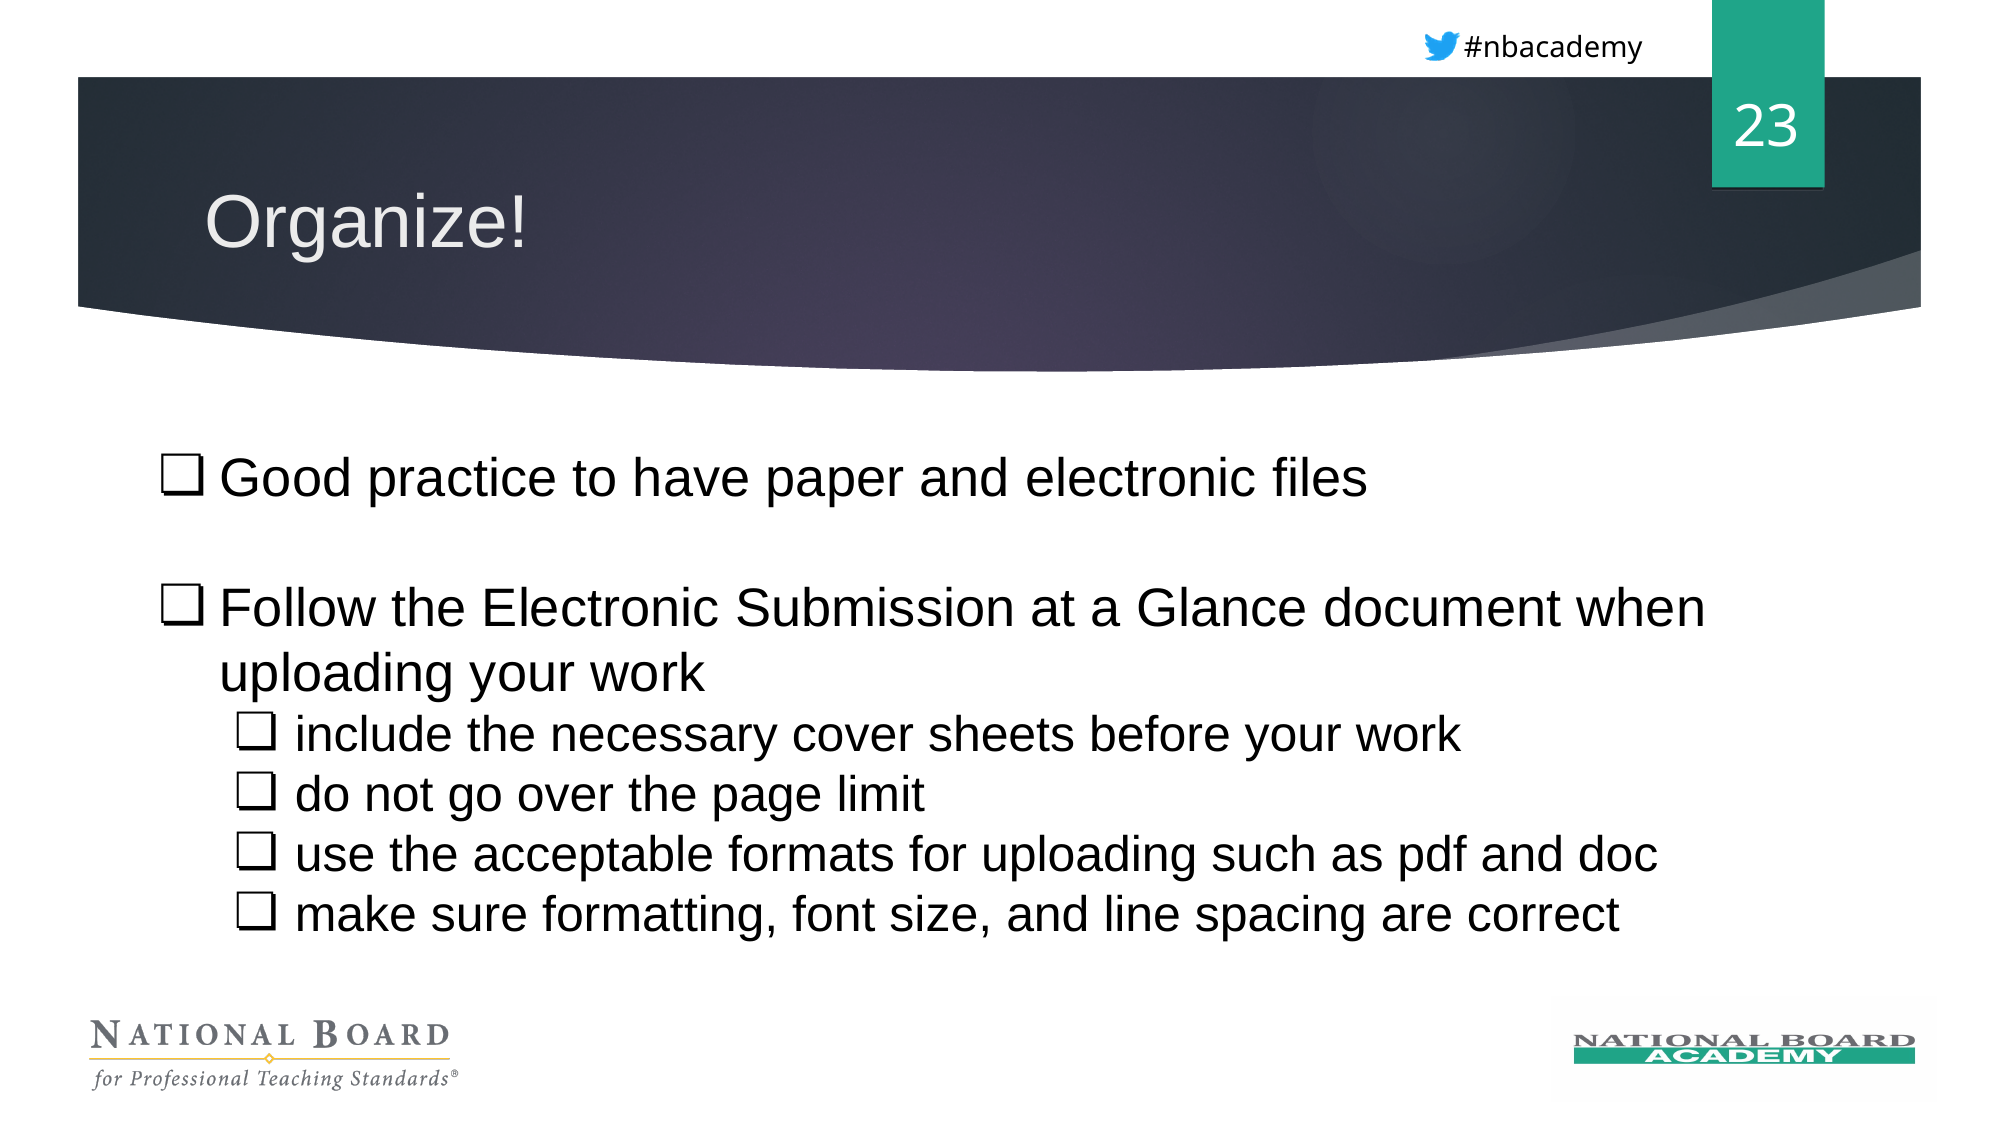

# Organize!
Good practice to have paper and electronic files
Follow the Electronic Submission at a Glance document when uploading your work
include the necessary cover sheets before your work
do not go over the page limit
use the acceptable formats for uploading such as pdf and doc
make sure formatting, font size, and line spacing are correct